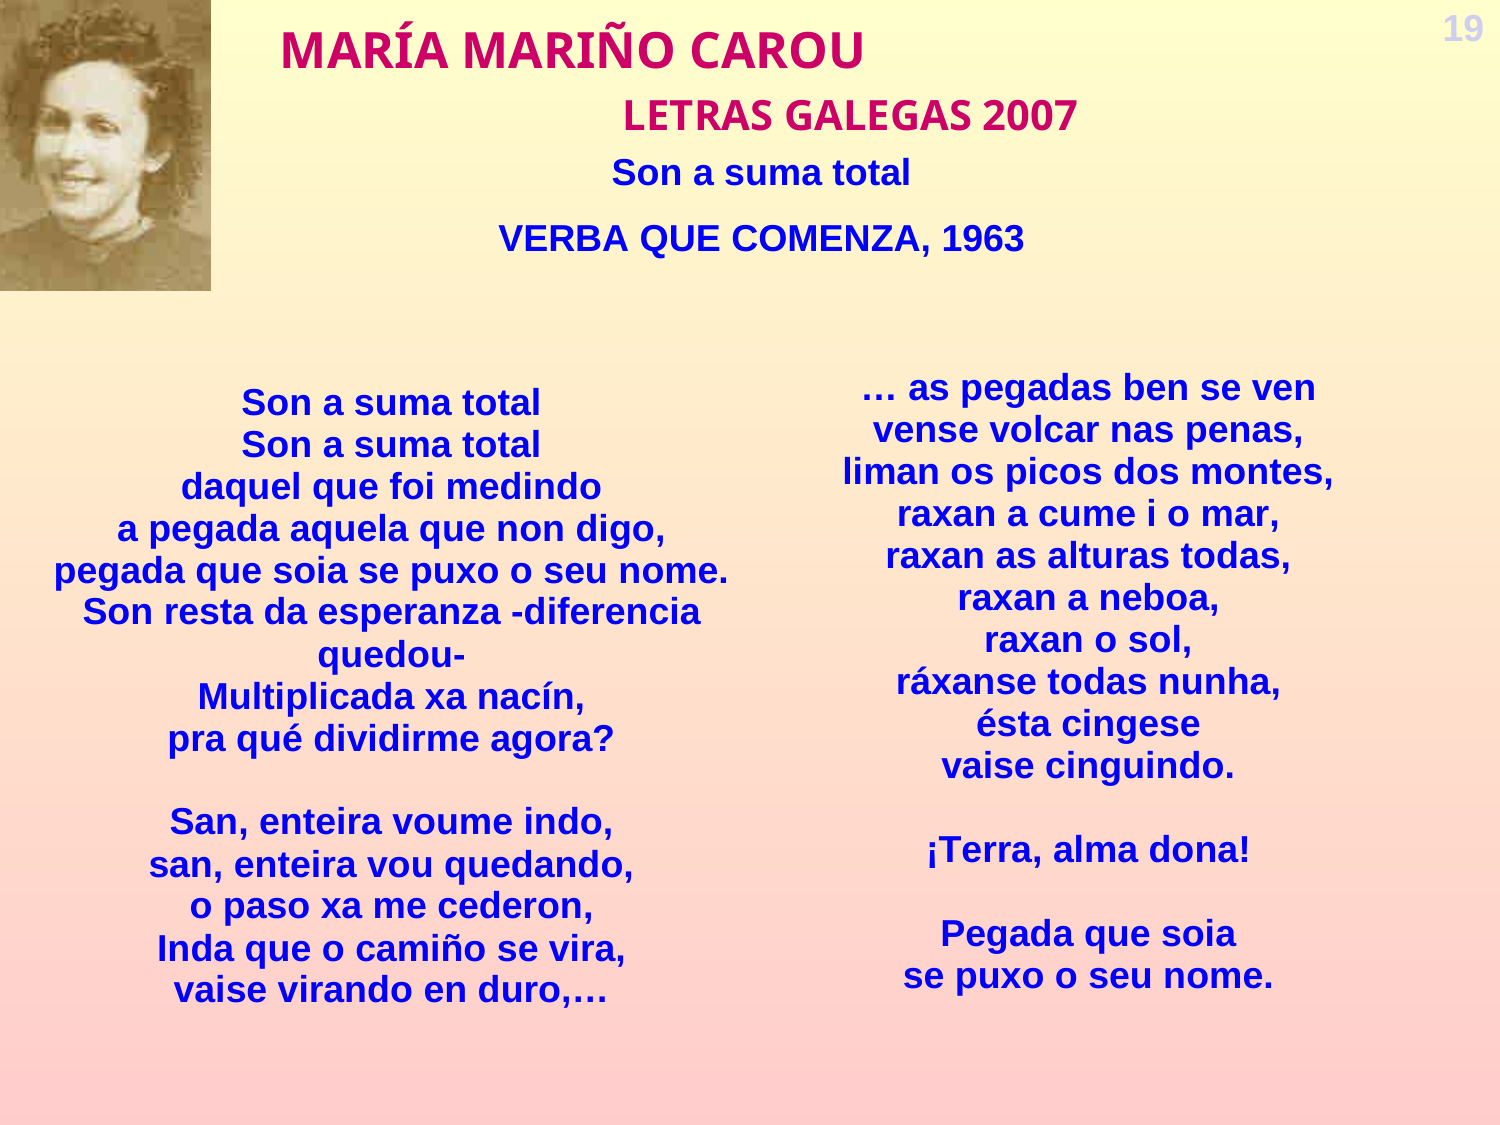

19
MARÍA MARIÑO CAROU
LETRAS GALEGAS 2007
Son a suma total
VERBA QUE COMENZA, 1963
… as pegadas ben se ven
vense volcar nas penas,
liman os picos dos montes,
raxan a cume i o mar,
raxan as alturas todas,
raxan a neboa,
raxan o sol,
ráxanse todas nunha,
ésta cingese
vaise cinguindo.
¡Terra, alma dona!
Pegada que soia
se puxo o seu nome.
Son a suma total
Son a suma total
daquel que foi medindo
a pegada aquela que non digo,
pegada que soia se puxo o seu nome.
Son resta da esperanza -diferencia quedou-
Multiplicada xa nacín,
pra qué dividirme agora?
San, enteira voume indo,
san, enteira vou quedando,
o paso xa me cederon,
Inda que o camiño se vira,
vaise virando en duro,…